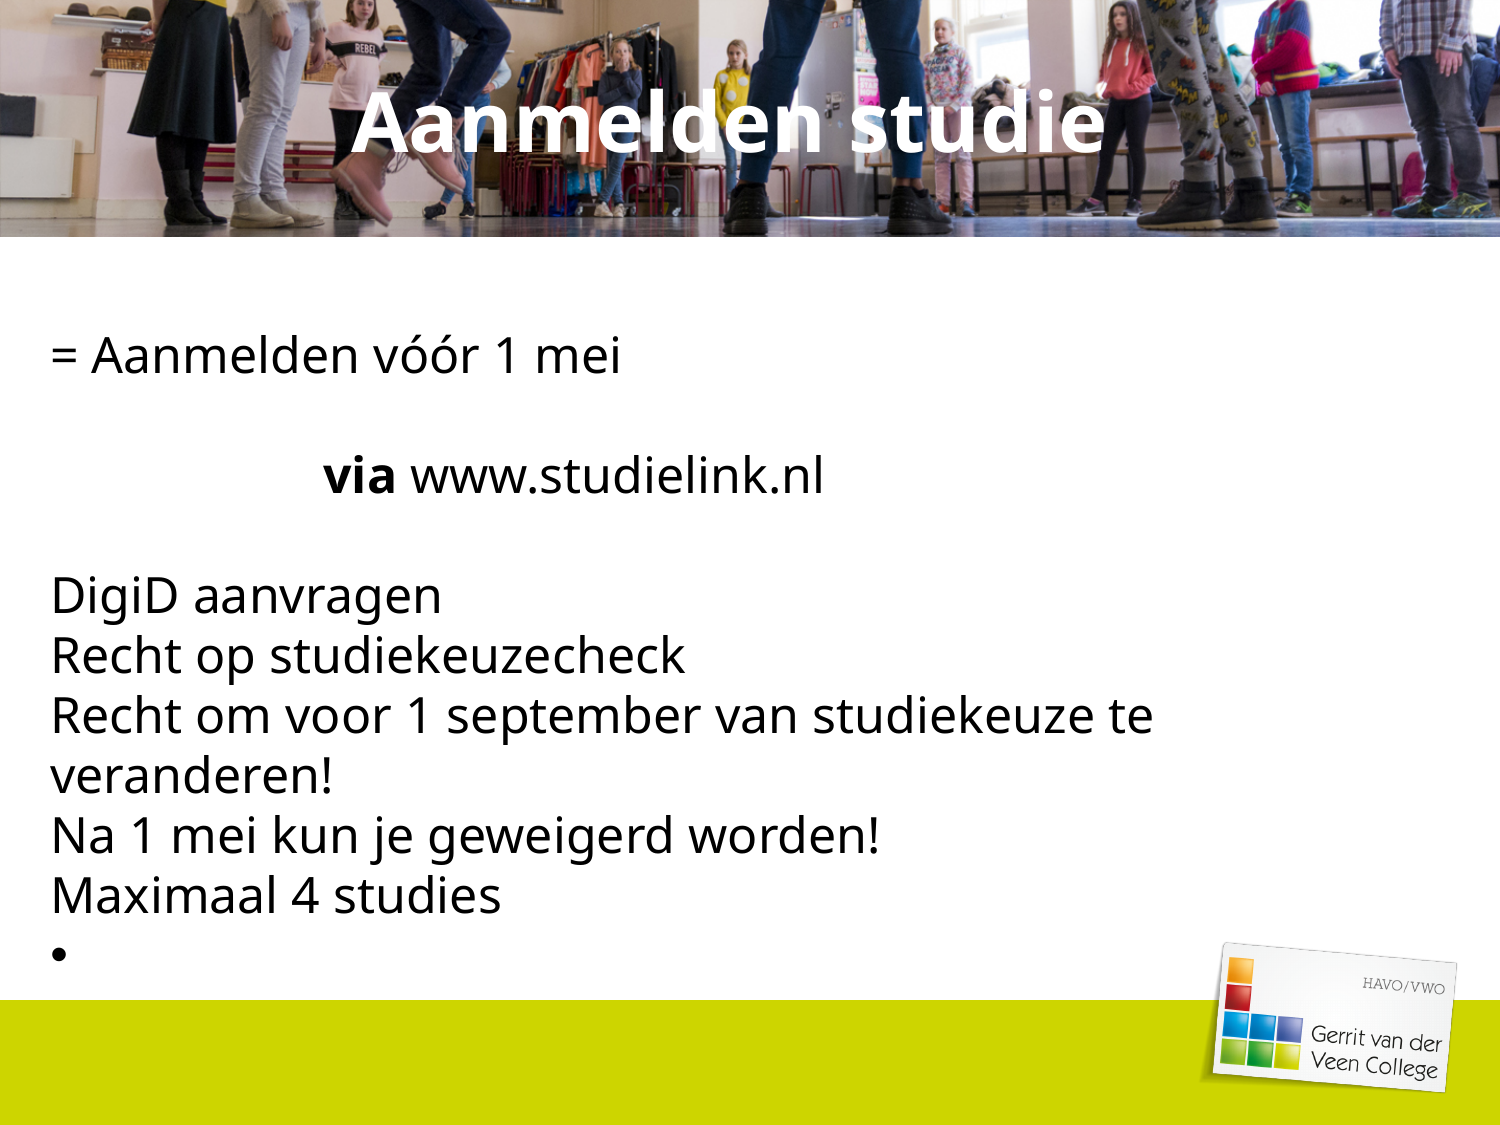

Aanmelden studie  ​
= Aanmelden vóór 1 mei
 via www.studielink.nl
DigiD aanvragen
Recht op studiekeuzecheck
Recht om voor 1 september van studiekeuze te veranderen!
Na 1 mei kun je geweigerd worden!
Maximaal 4 studies